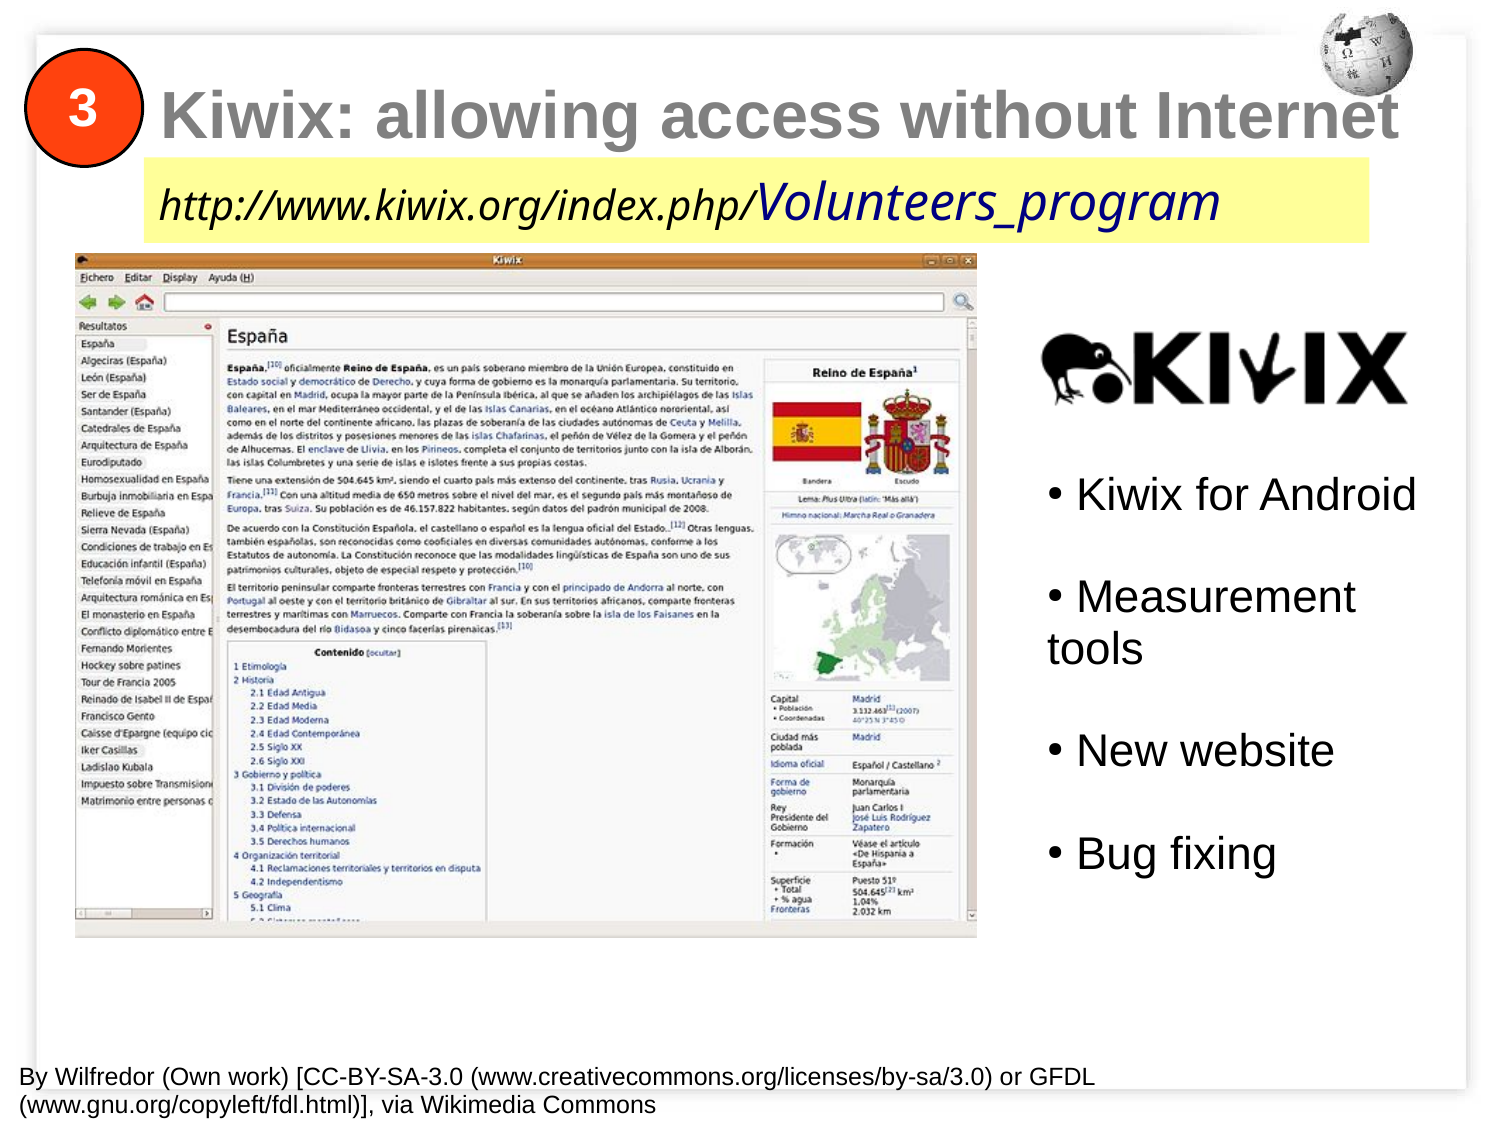

Kiwix: allowing access without Internet
3
http://www.kiwix.org/index.php/Volunteers_program
 Kiwix for Android
 Measurement tools
 New website
 Bug fixing
By Wilfredor (Own work) [CC-BY-SA-3.0 (www.creativecommons.org/licenses/by-sa/3.0) or GFDL (www.gnu.org/copyleft/fdl.html)], via Wikimedia Commons